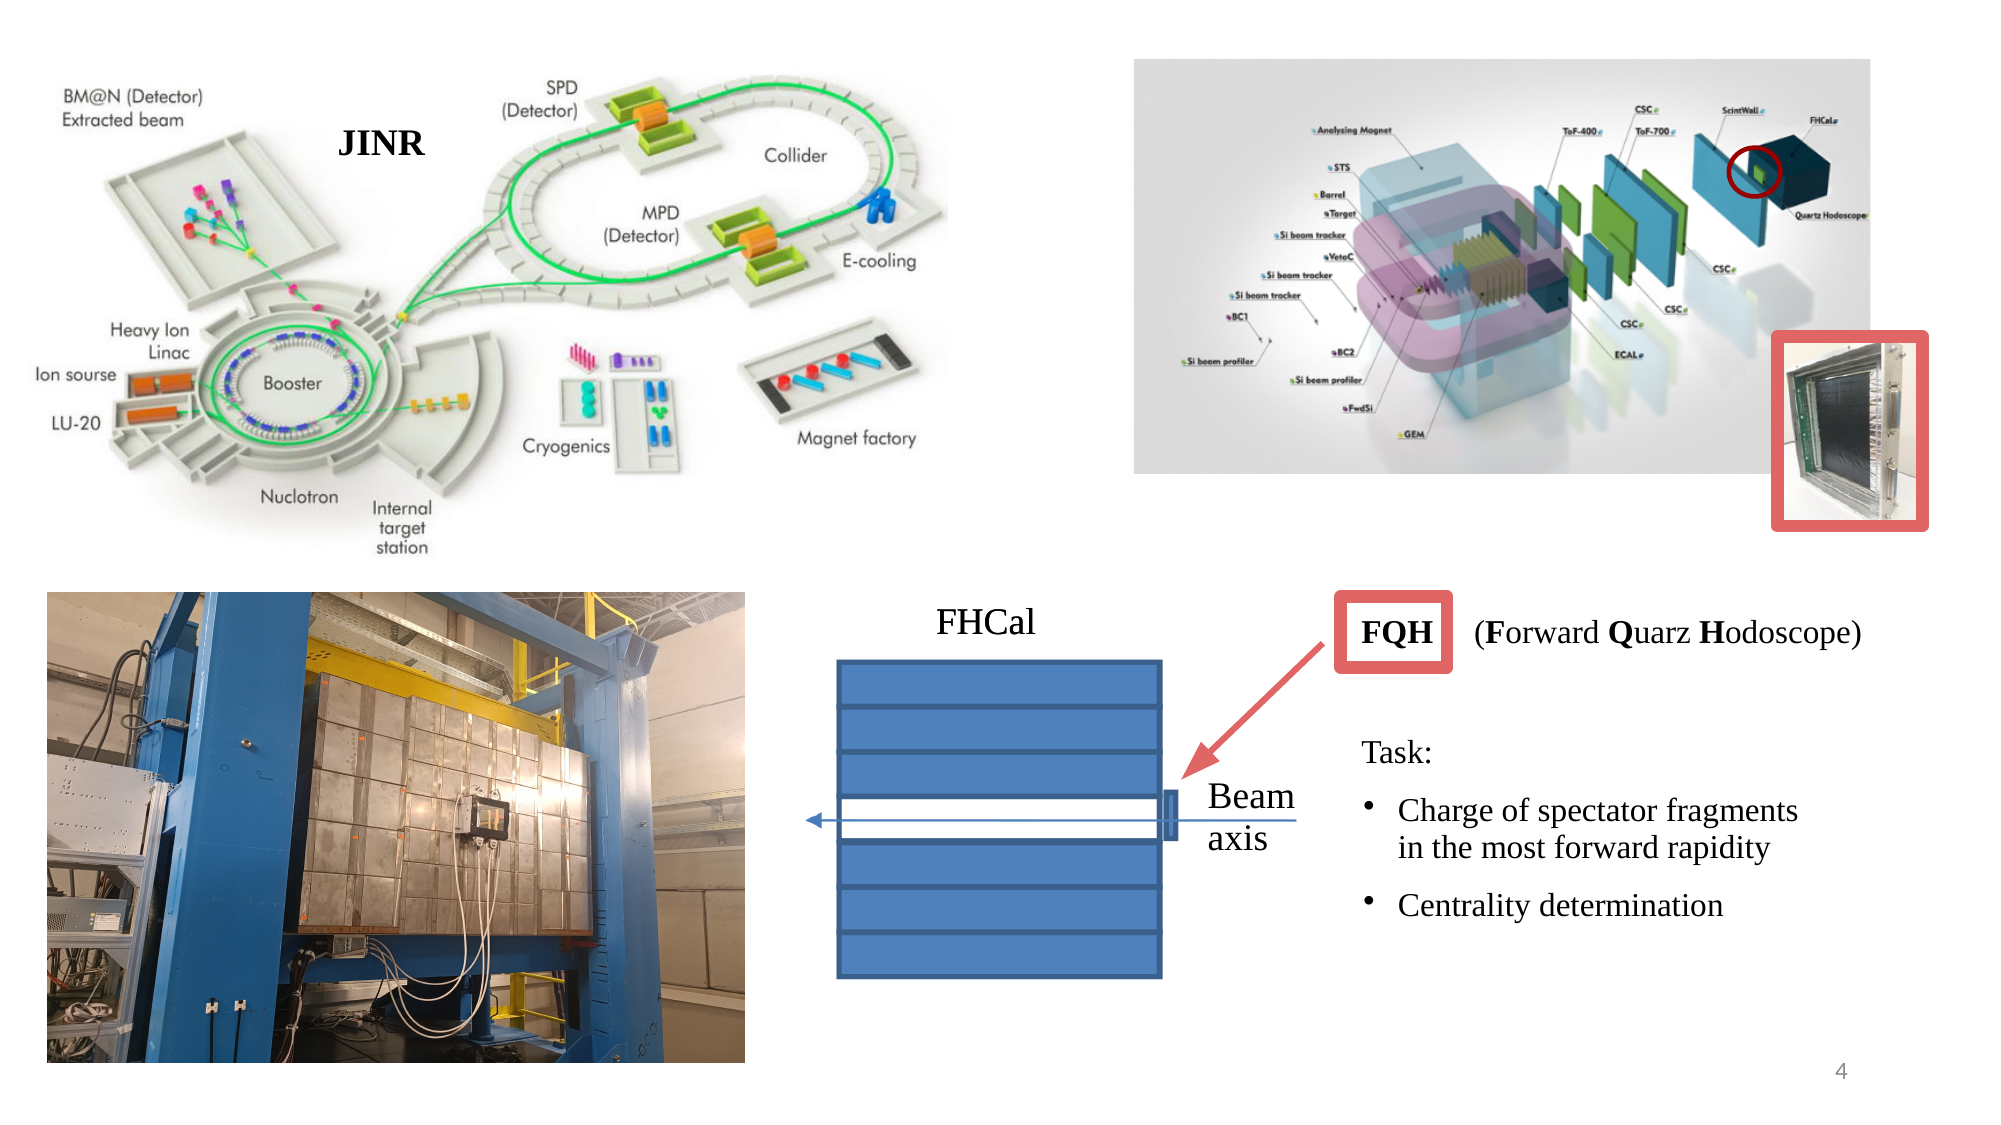

JINR
FHCal
FHCal
FQH (Forward Quarz Hodoscope)
Task:
Charge of spectator fragments
in the most forward rapidity
Centrality determination
Beam axis